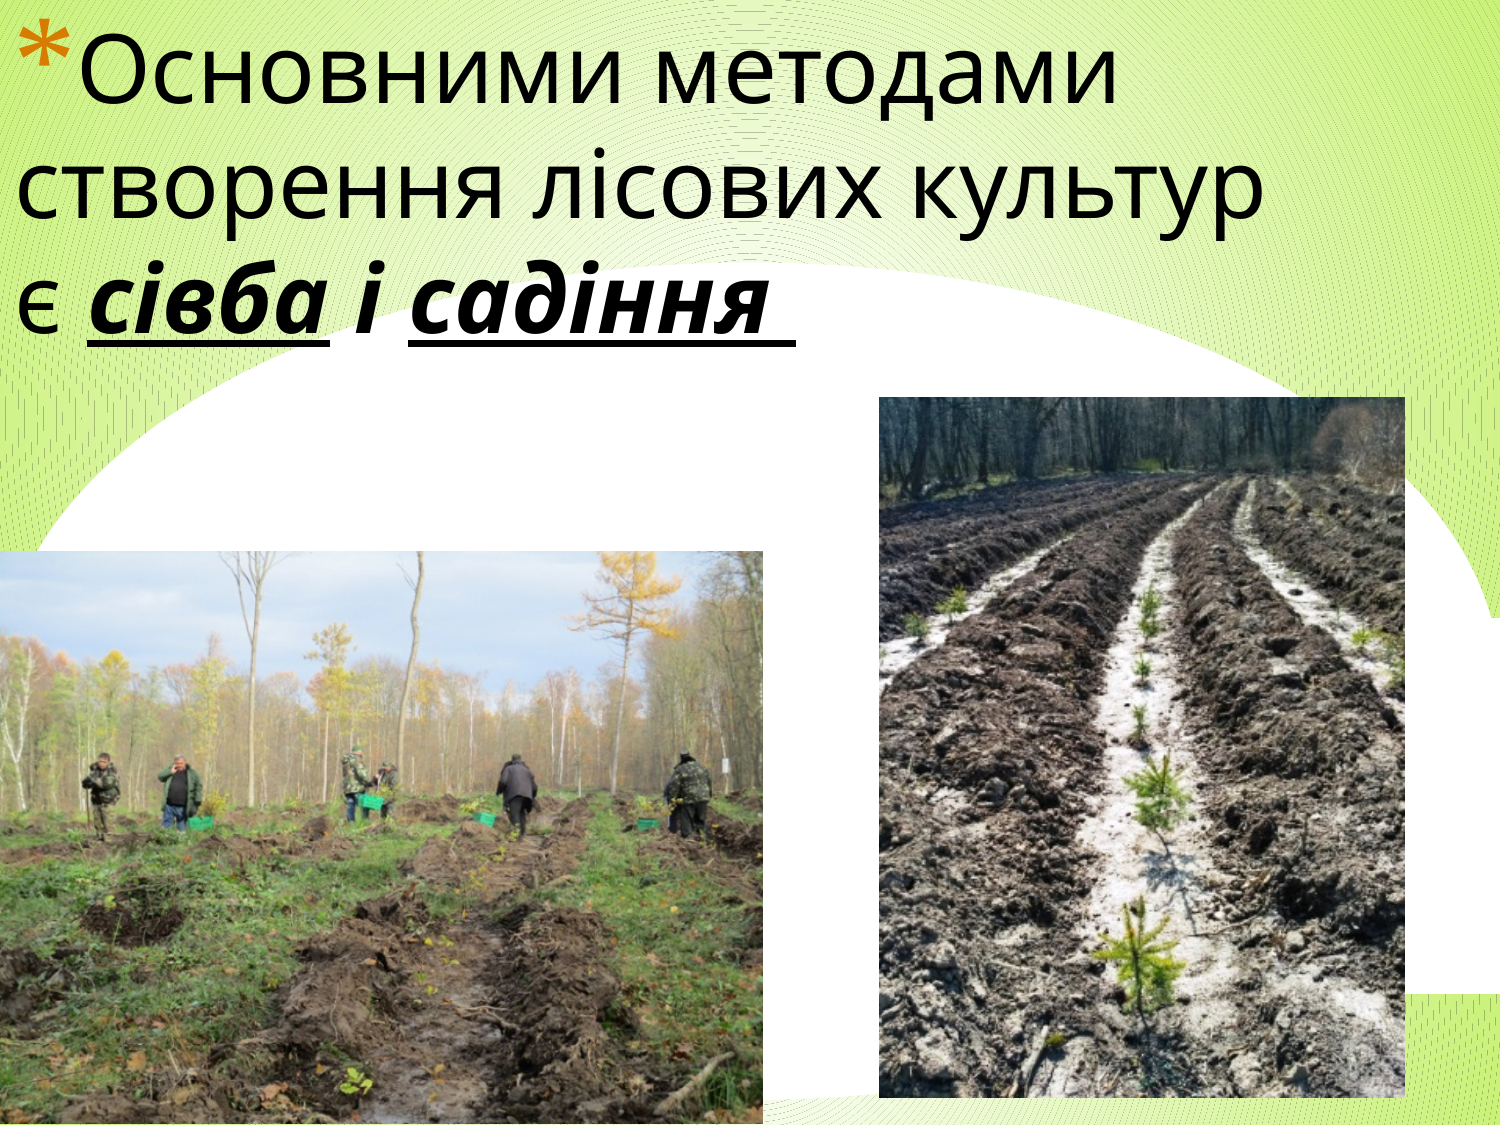

# Основними методами створення лісових культур є сівба і садіння